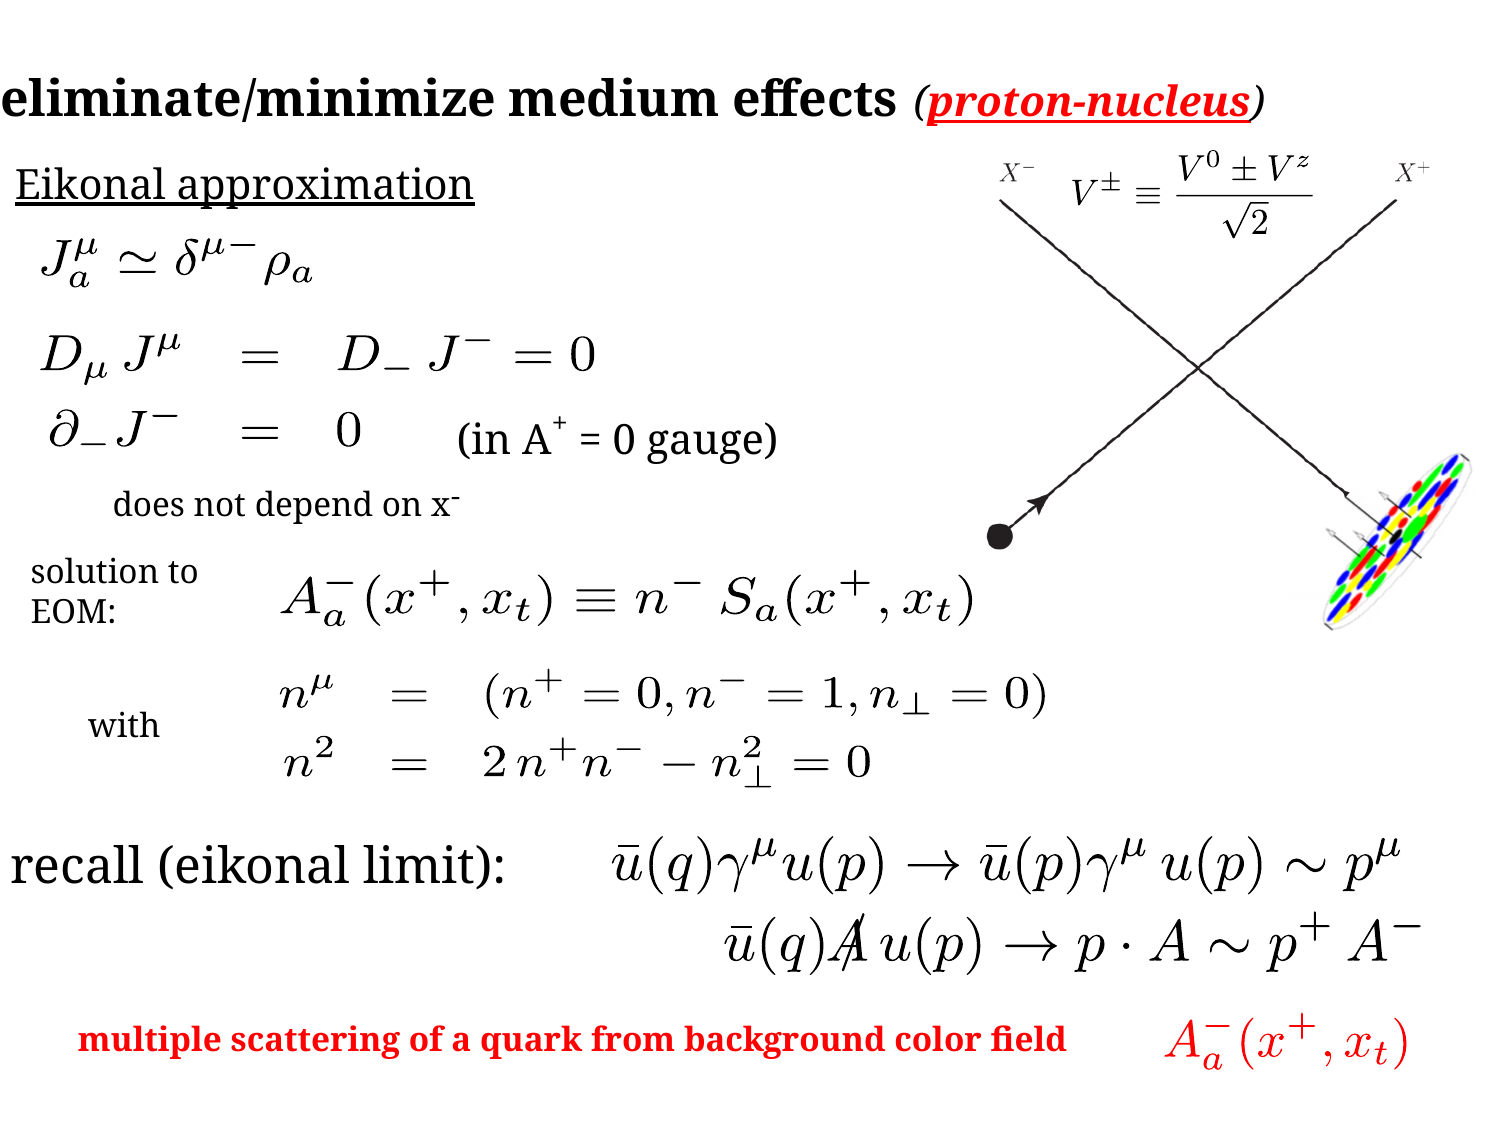

eliminate/minimize medium effects (proton-nucleus)
Eikonal approximation
(in A+ = 0 gauge)
does not depend on x-
solution to EOM:
with
recall (eikonal limit):
multiple scattering of a quark from background color field